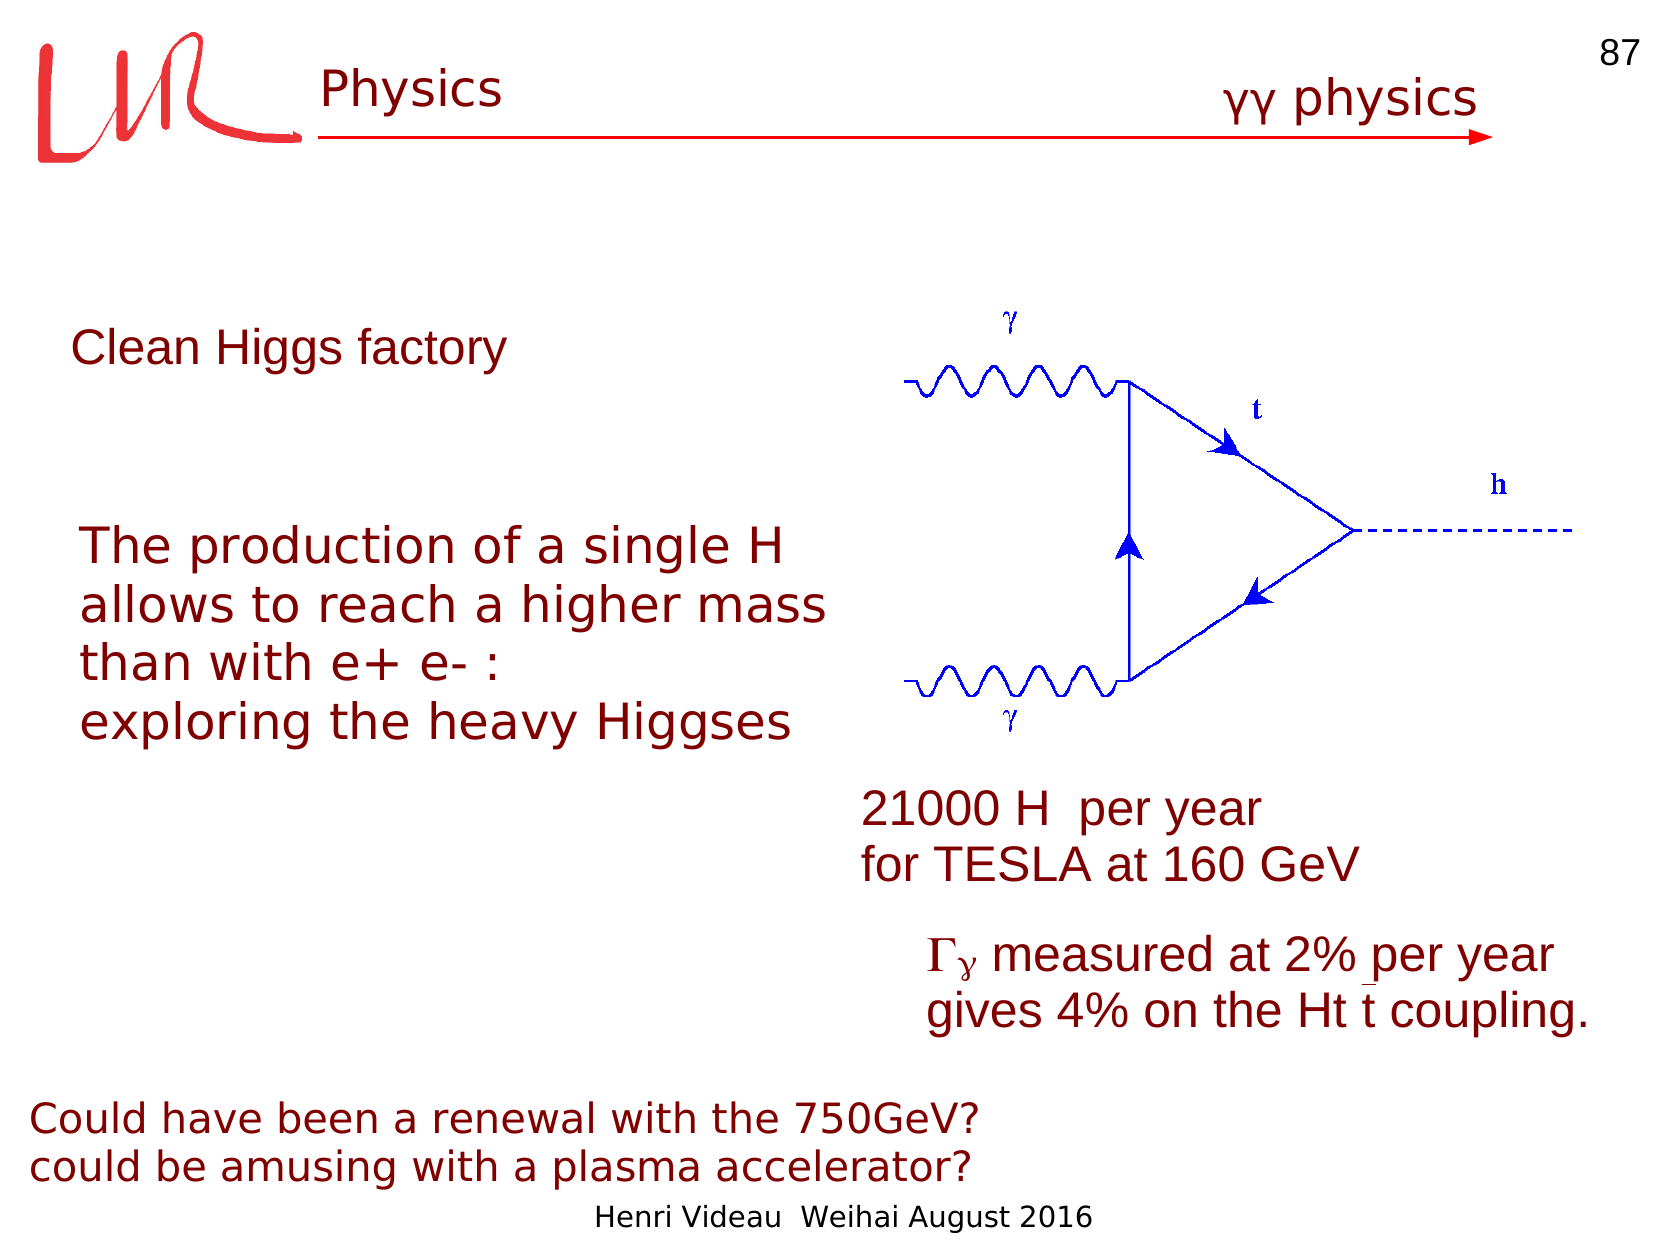

γγ physics
Clean Higgs factory
The production of a single H
allows to reach a higher mass
than with e+ e- :
exploring the heavy Higgses
21000 H per year
for TESLA at 160 GeV
 measured at 2% per year
gives 4% on the Ht t coupling.
Could have been a renewal with the 750GeV?
could be amusing with a plasma accelerator?